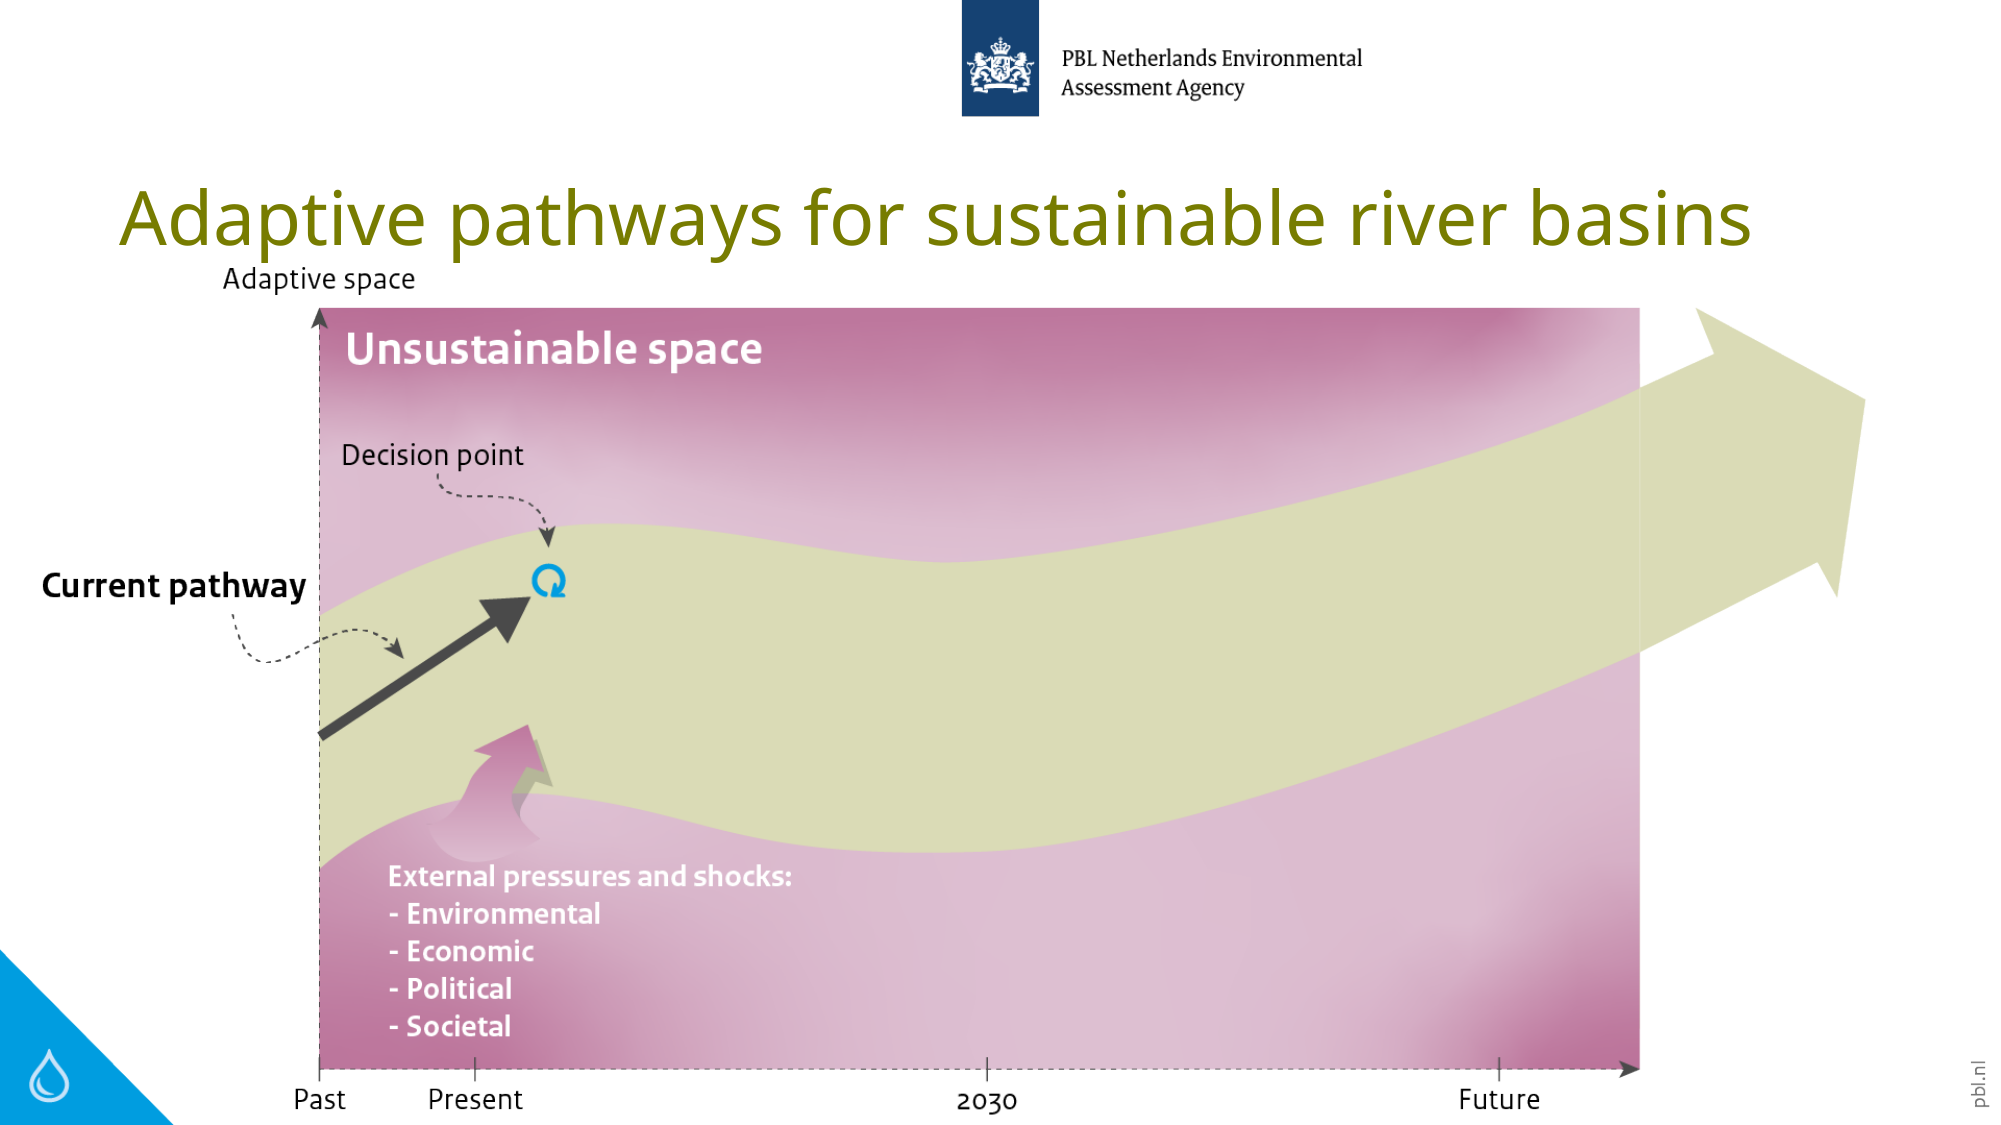

# Adaptive pathways for sustainable river basins